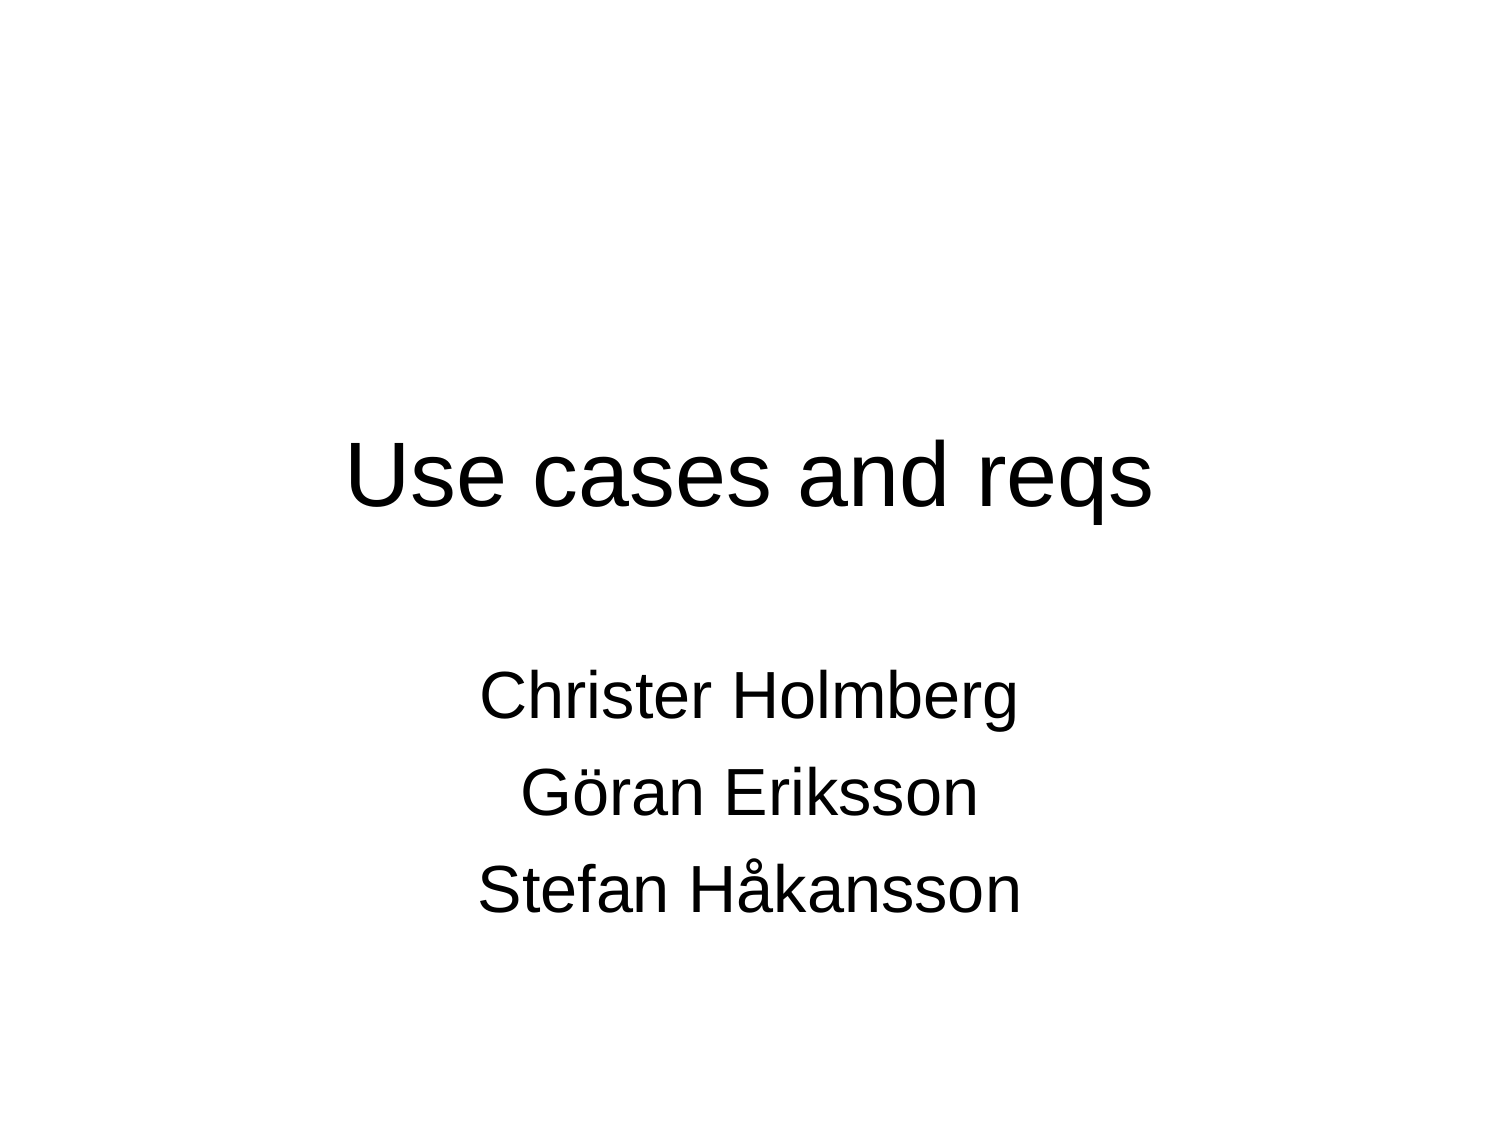

# Use cases and reqs
Christer Holmberg
Göran Eriksson
Stefan Håkansson